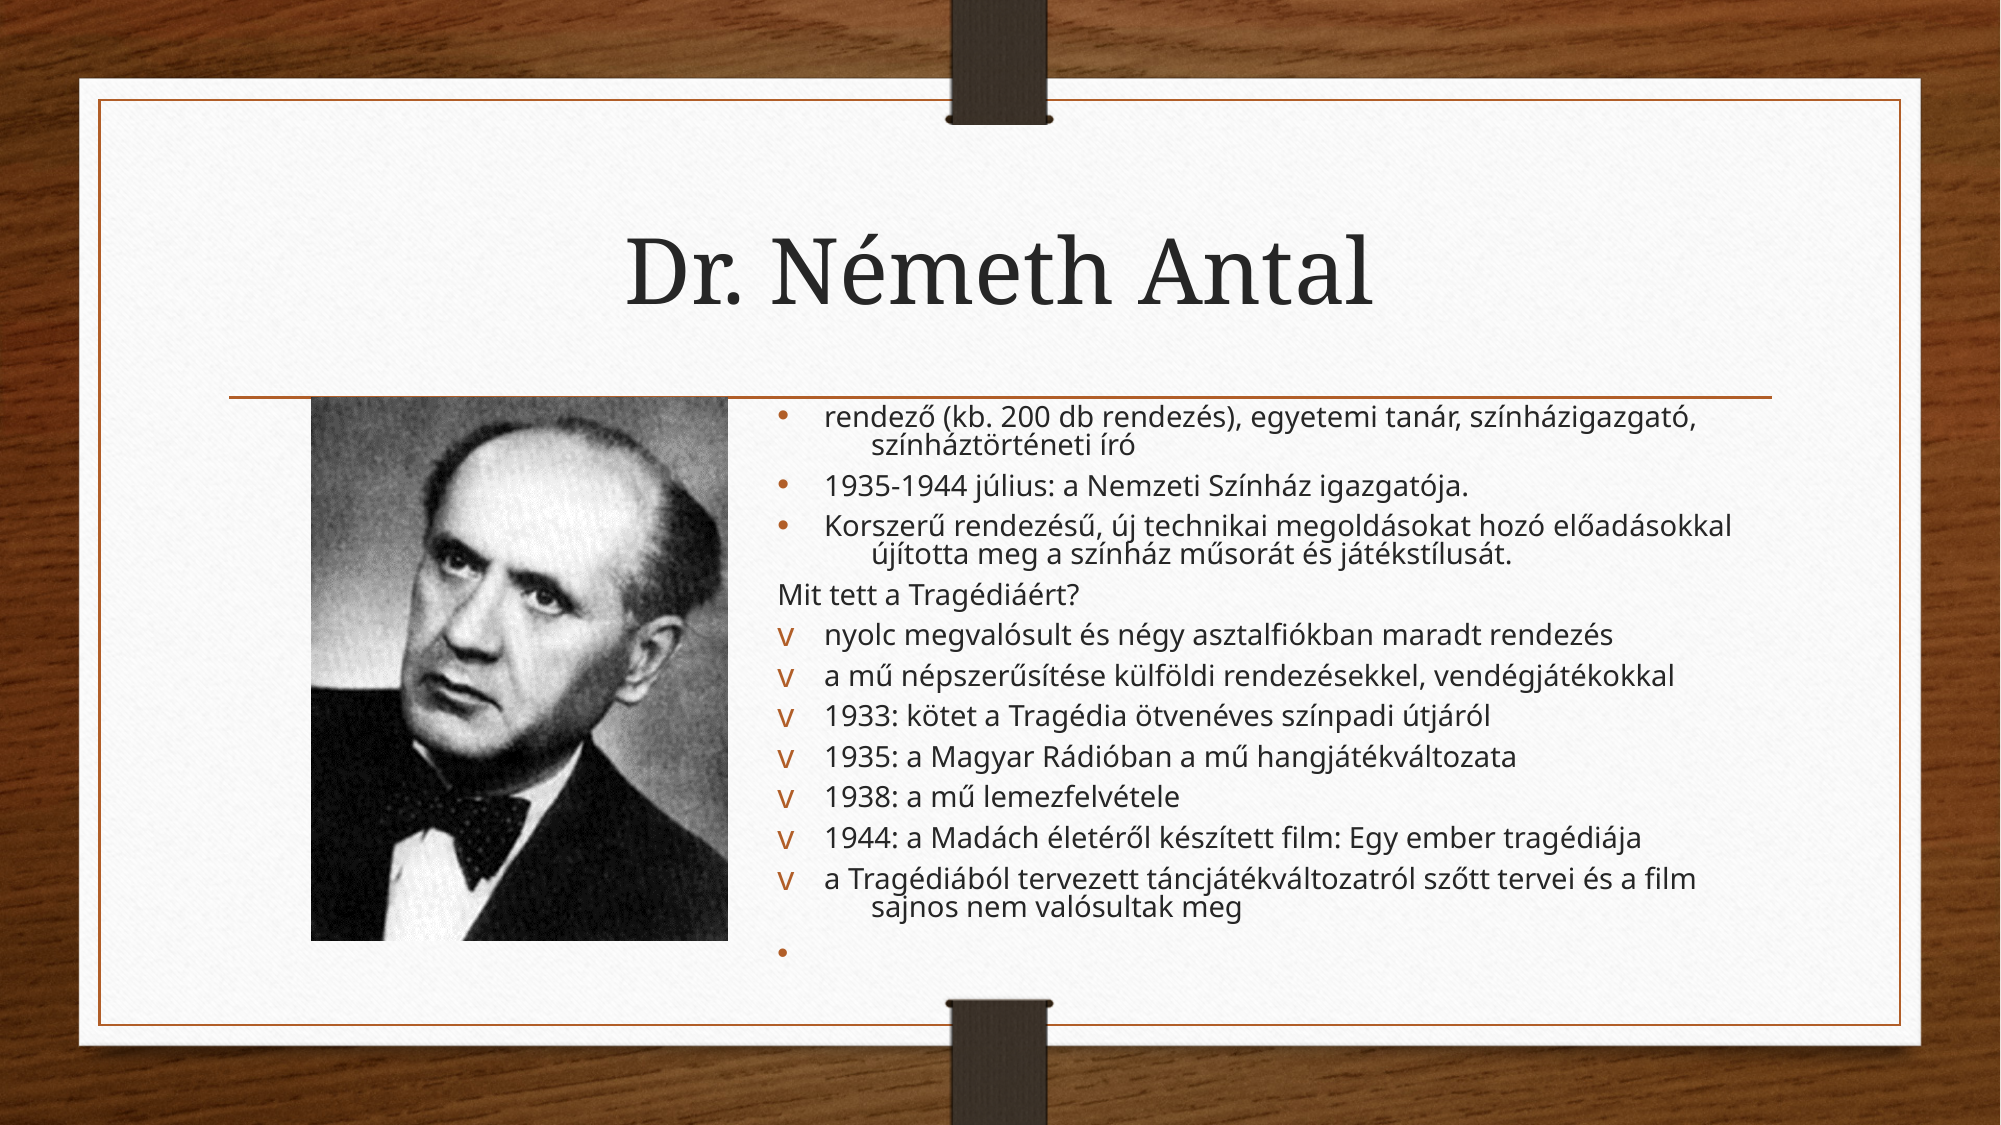

# Dr. Németh Antal
rendező (kb. 200 db rendezés), egyetemi tanár, színházigazgató, színháztörténeti író
1935-1944 július: a Nemzeti Színház igazgatója.
Korszerű rendezésű, új technikai megoldásokat hozó előadásokkal újította meg a színház műsorát és játékstílusát.
Mit tett a Tragédiáért?
nyolc megvalósult és négy asztalfiókban maradt rendezés
a mű népszerűsítése külföldi rendezésekkel, vendégjátékokkal
1933: kötet a Tragédia ötvenéves színpadi útjáról
1935: a Magyar Rádióban a mű hangjátékváltozata
1938: a mű lemezfelvétele
1944: a Madách életéről készített film: Egy ember tragédiája
a Tragédiából tervezett táncjátékváltozatról szőtt tervei és a film sajnos nem valósultak meg